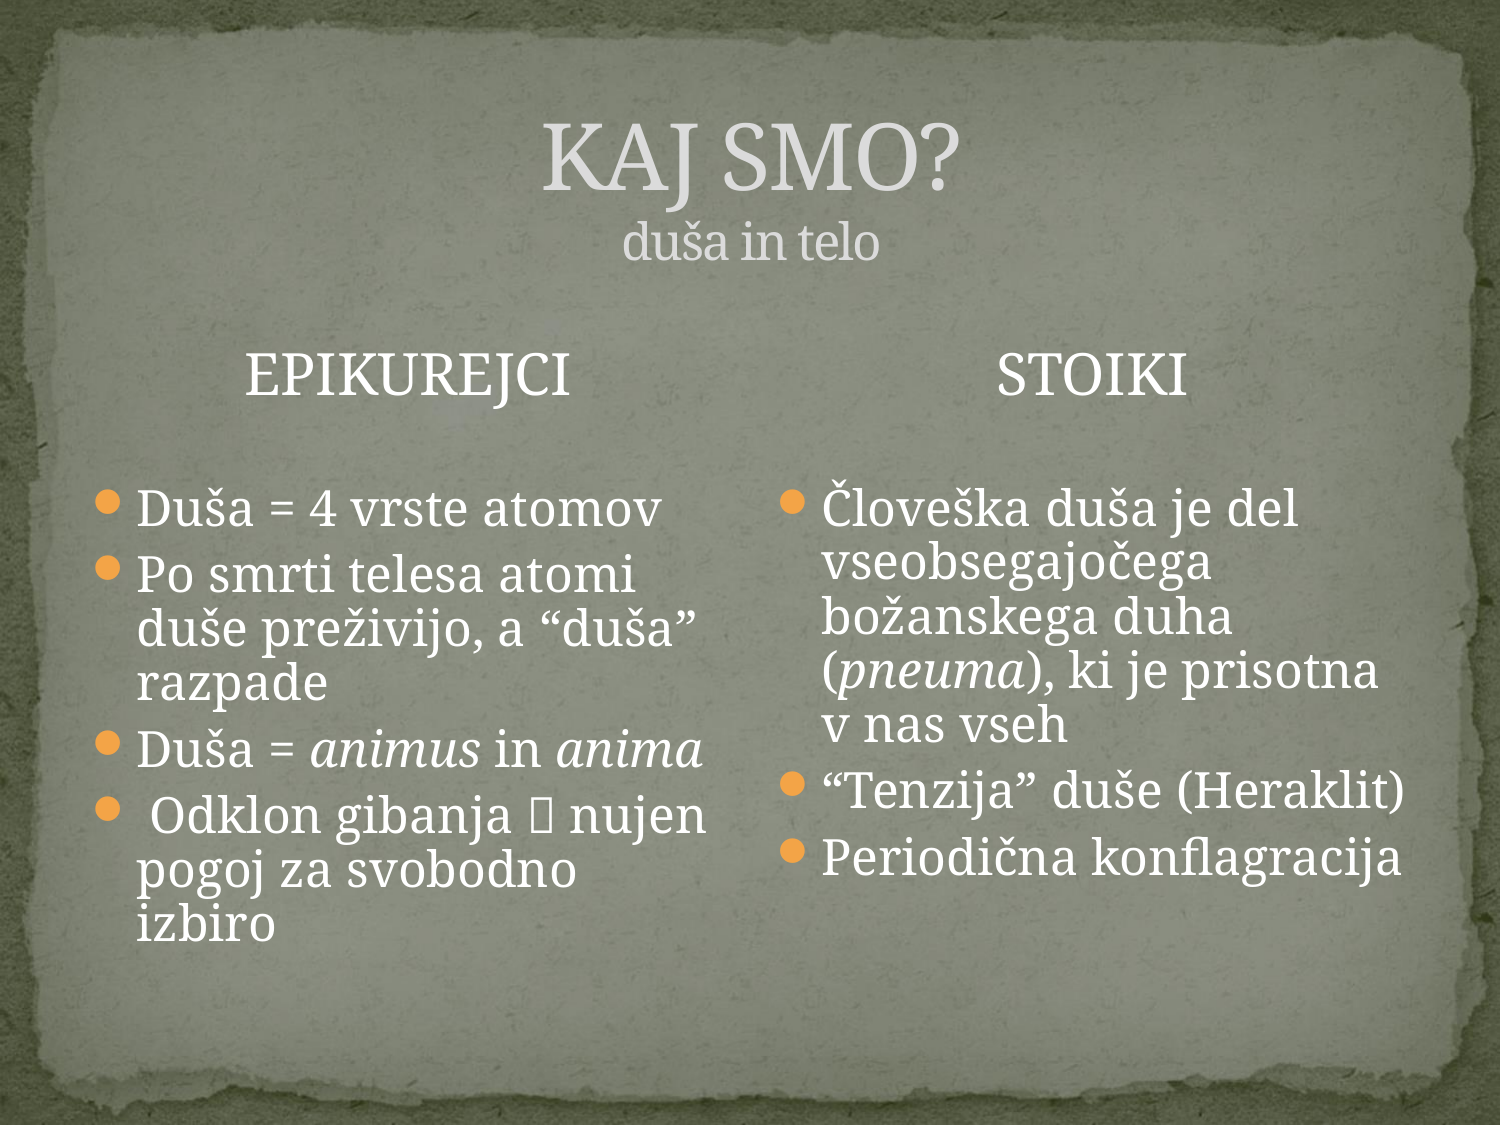

# KAJ SMO? duša in telo
EPIKUREJCI
Duša = 4 vrste atomov
Po smrti telesa atomi duše preživijo, a “duša” razpade
Duša = animus in anima
 Odklon gibanja  nujen pogoj za svobodno izbiro
STOIKI
Človeška duša je del vseobsegajočega božanskega duha (pneuma), ki je prisotna v nas vseh
“Tenzija” duše (Heraklit)
Periodična konflagracija